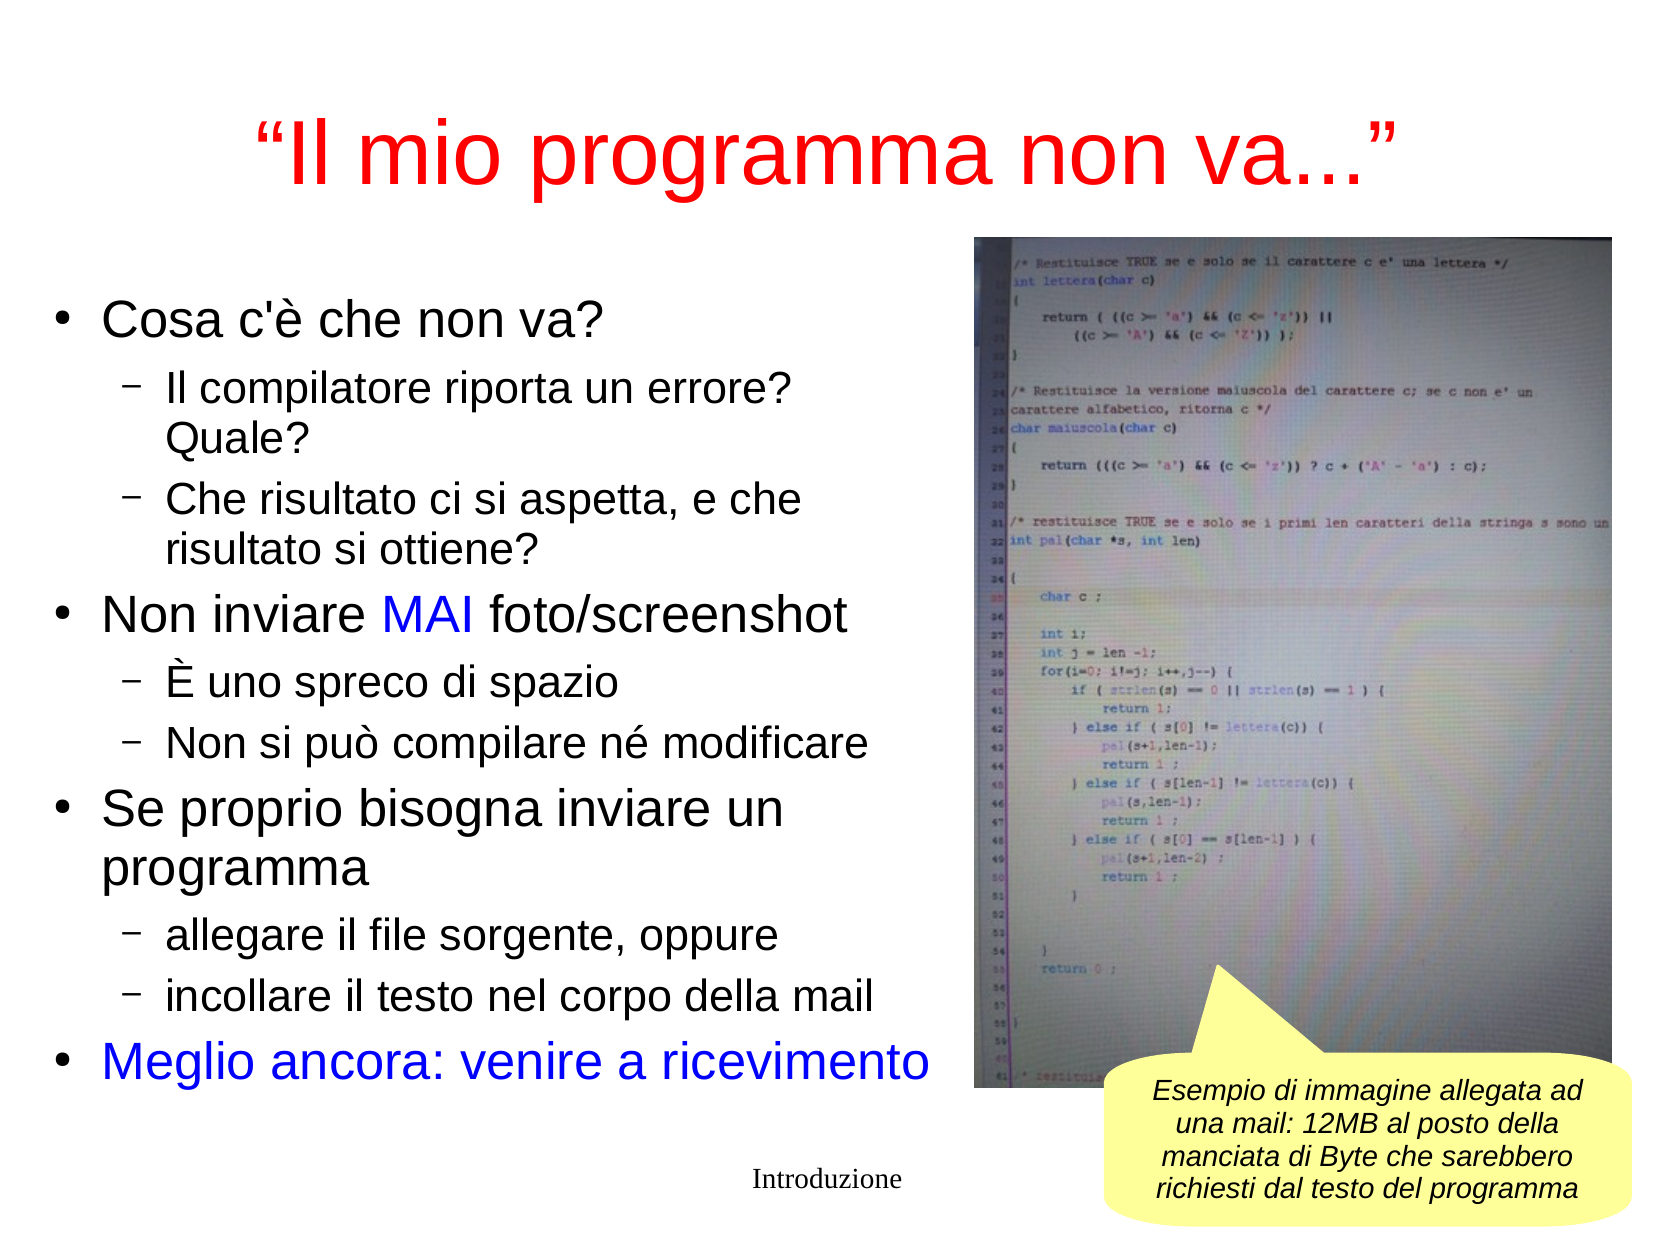

# “Il mio programma non va...”
Cosa c'è che non va?
Il compilatore riporta un errore? Quale?
Che risultato ci si aspetta, e che risultato si ottiene?
Non inviare MAI foto/screenshot
È uno spreco di spazio
Non si può compilare né modificare
Se proprio bisogna inviare un programma
allegare il file sorgente, oppure
incollare il testo nel corpo della mail
Meglio ancora: venire a ricevimento
Esempio di immagine allegata ad una mail: 12MB al posto della manciata di Byte che sarebbero richiesti dal testo del programma
Introduzione
14